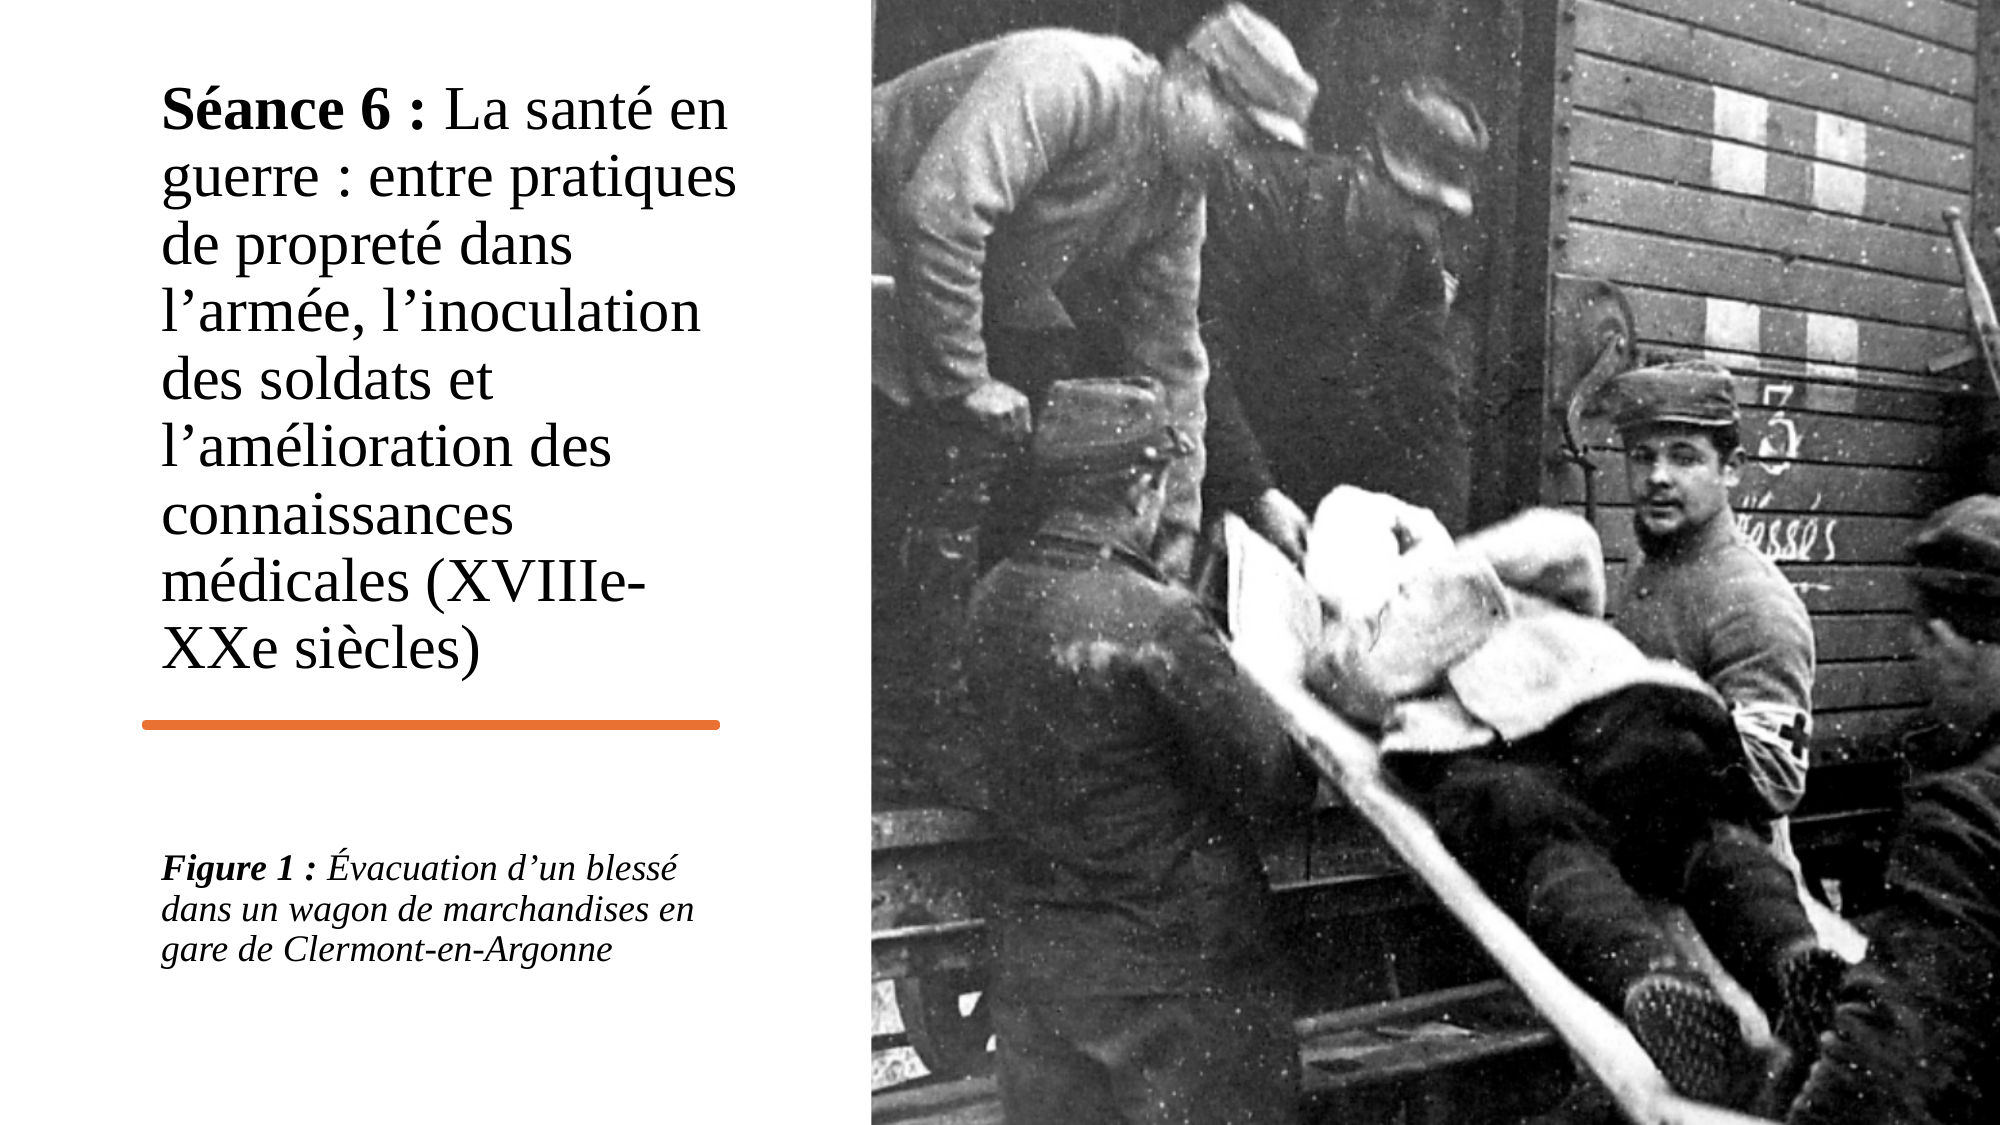

# Séance 6 : La santé en guerre : entre pratiques de propreté dans l’armée, l’inoculation des soldats et l’amélioration des connaissances médicales (XVIIIe-XXe siècles)
Figure 1 : Évacuation d’un blessé dans un wagon de marchandises en gare de Clermont-en-Argonne